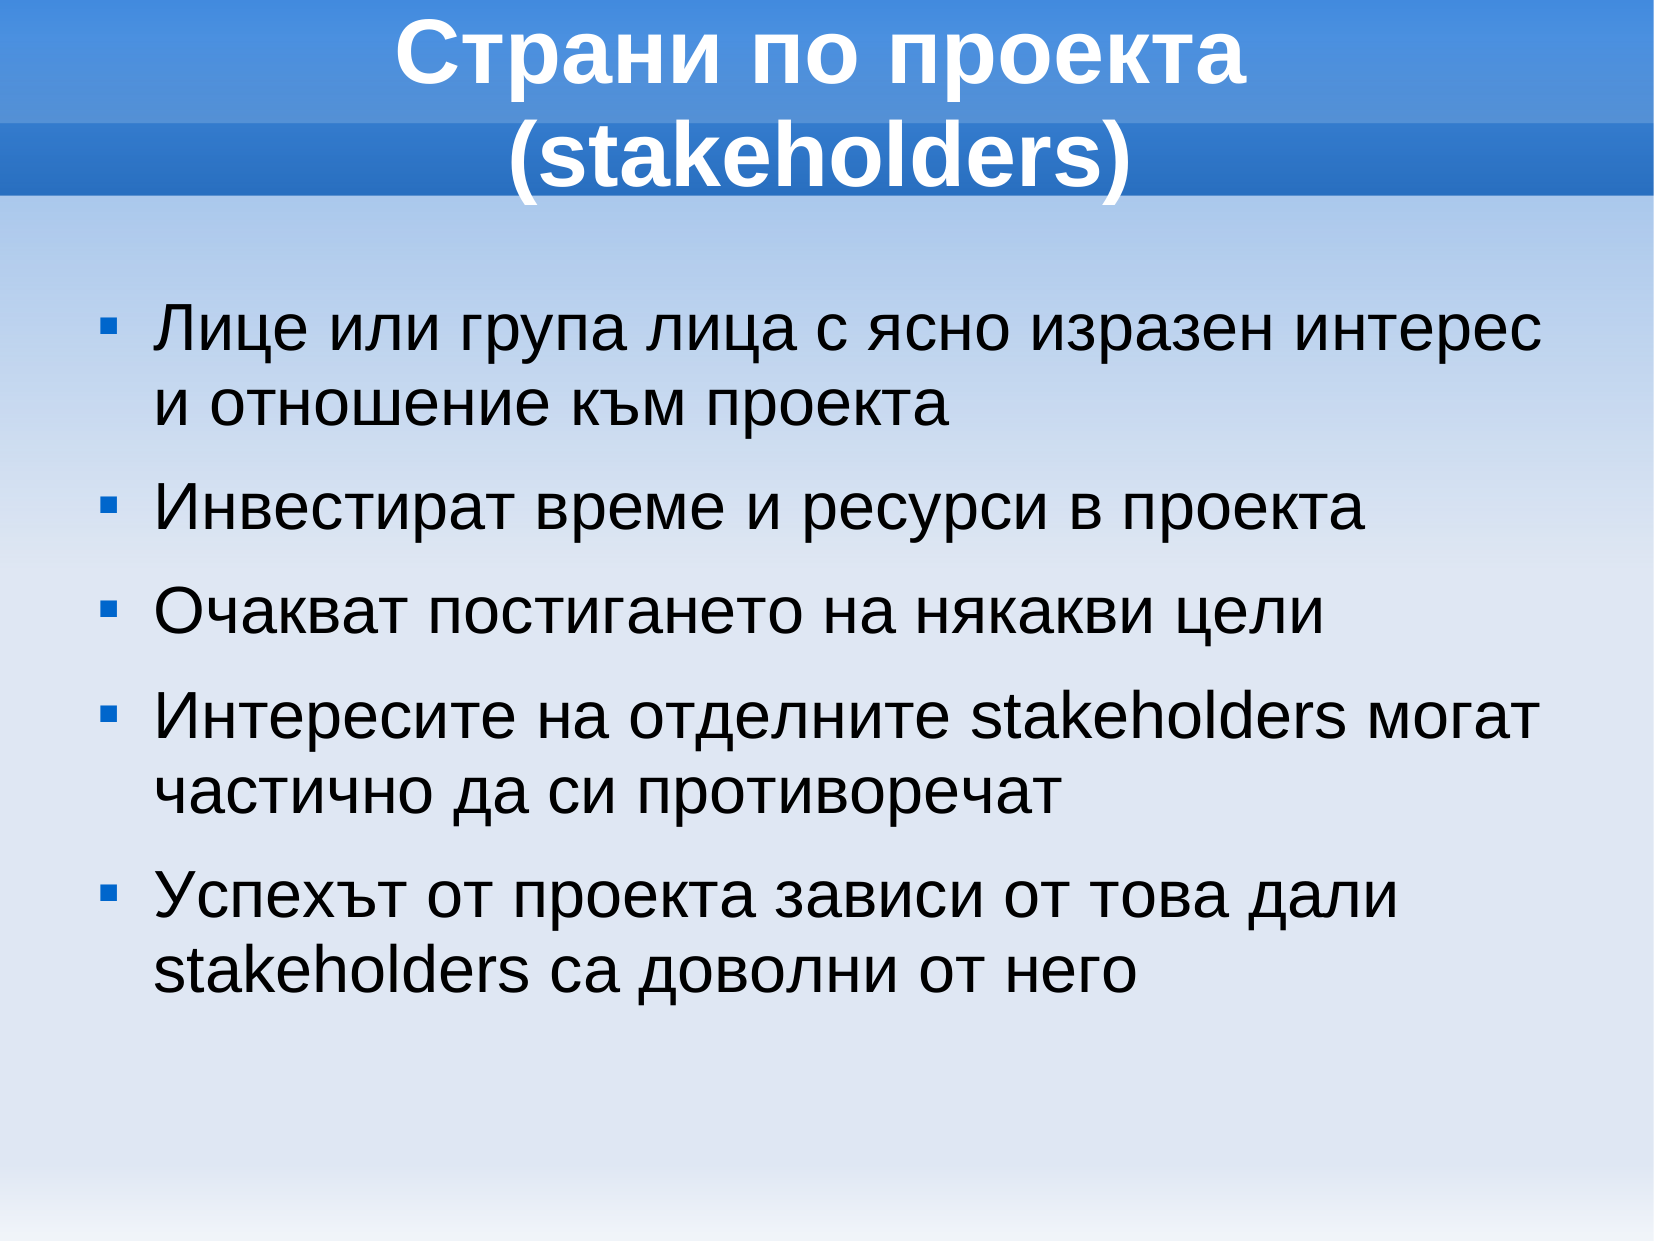

# Страни по проекта (stakeholders)
Лице или група лица с ясно изразен интерес и отношение към проекта
Инвестират време и ресурси в проекта
Очакват постигането на някакви цели
Интересите на отделните stakeholders могат частично да си противоречат
Успехът от проекта зависи от това дали stakeholders са доволни от него